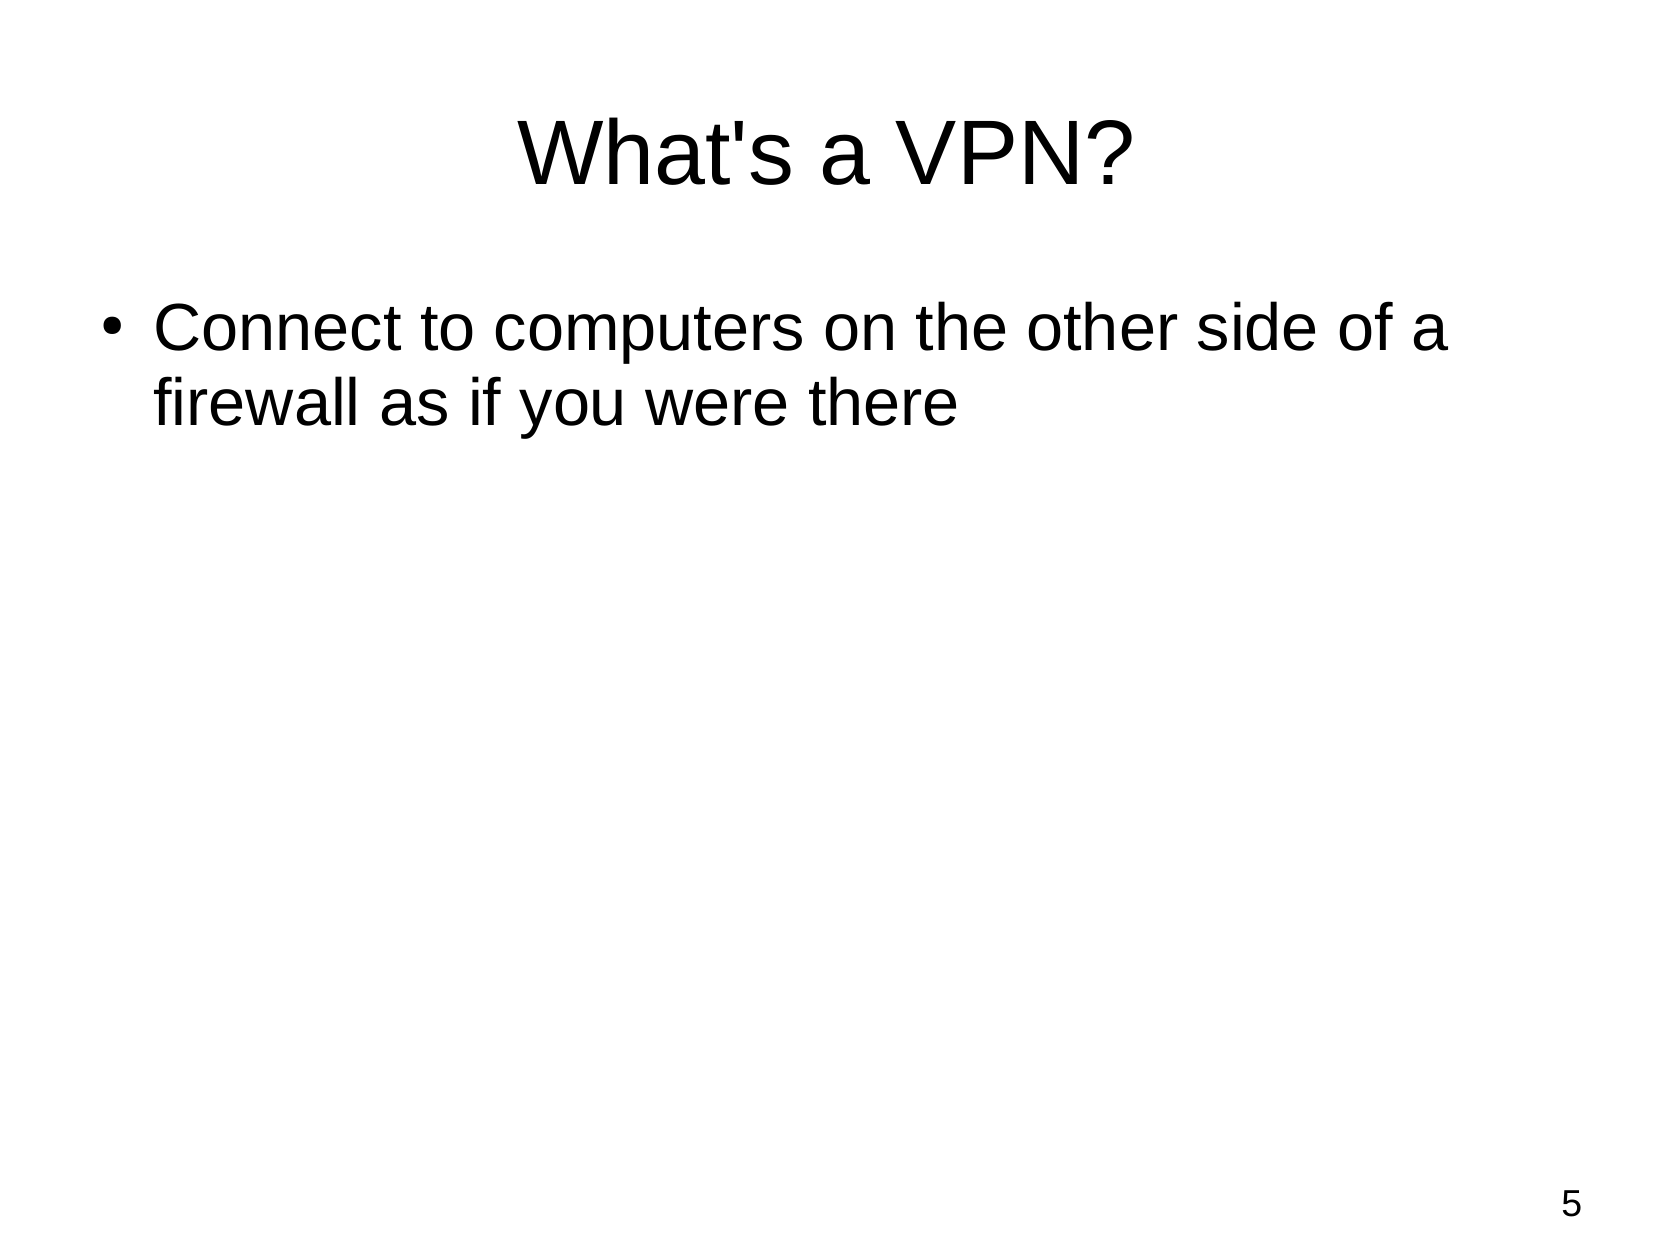

# What's a VPN?
Connect to computers on the other side of a firewall as if you were there
5